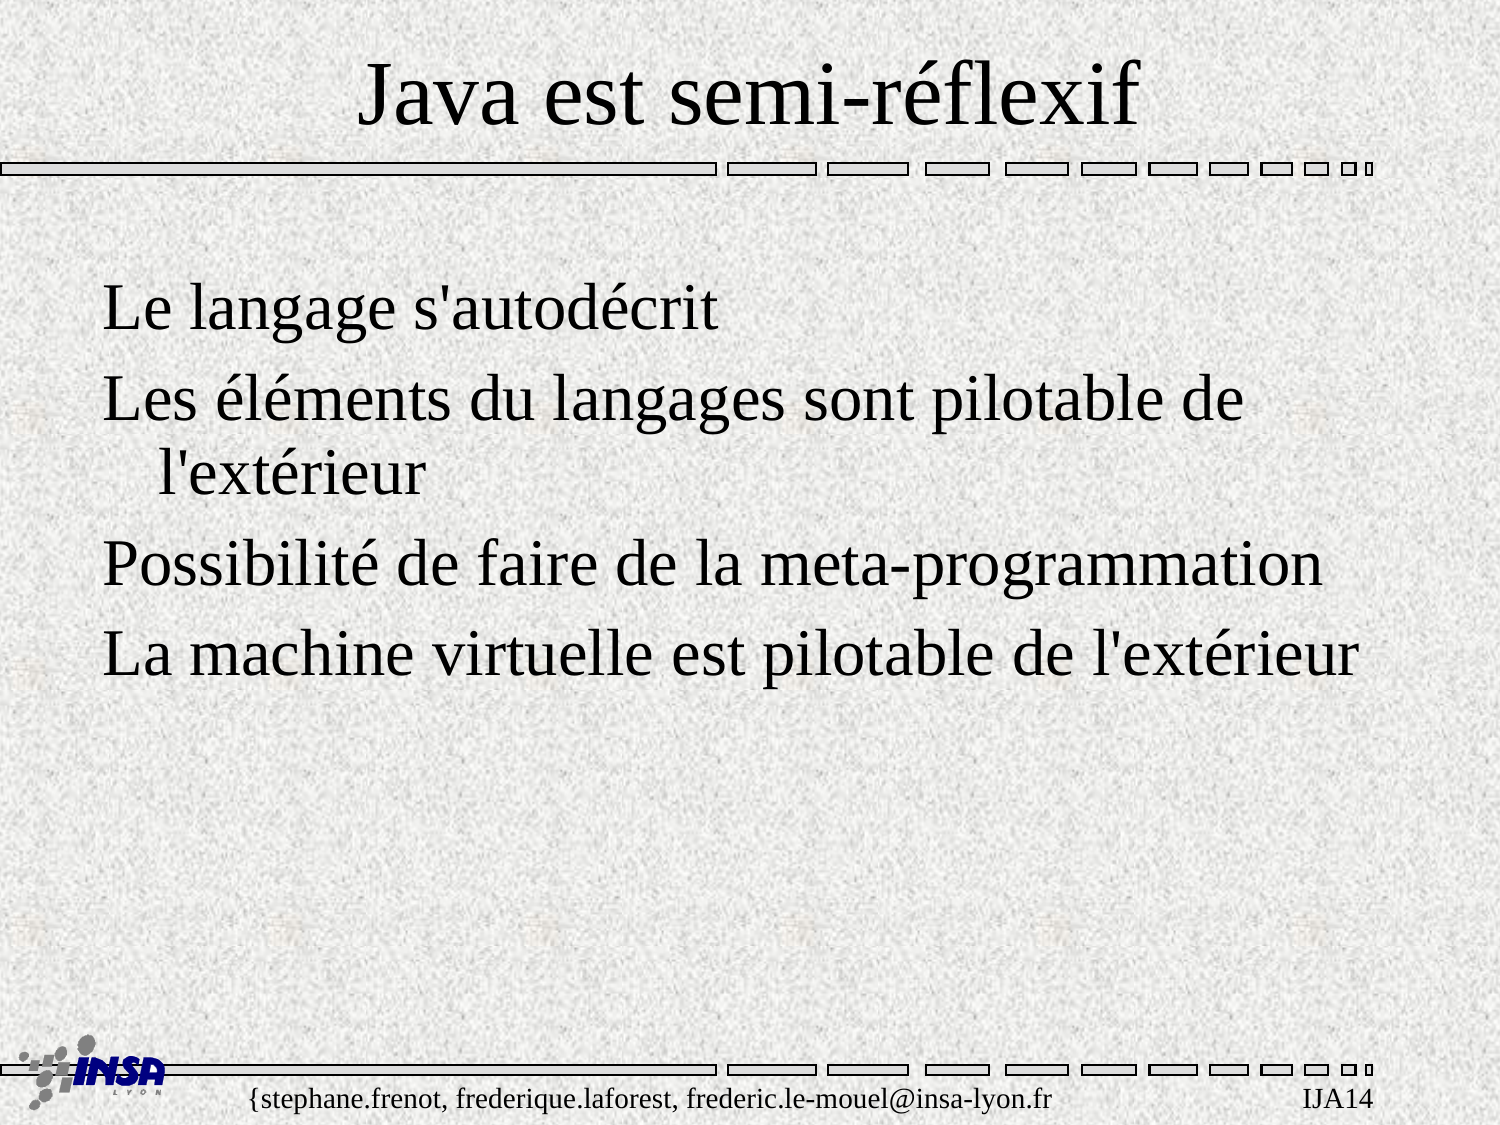

# Java est semi-réflexif
Le langage s'autodécrit
Les éléments du langages sont pilotable de l'extérieur
Possibilité de faire de la meta-programmation
La machine virtuelle est pilotable de l'extérieur